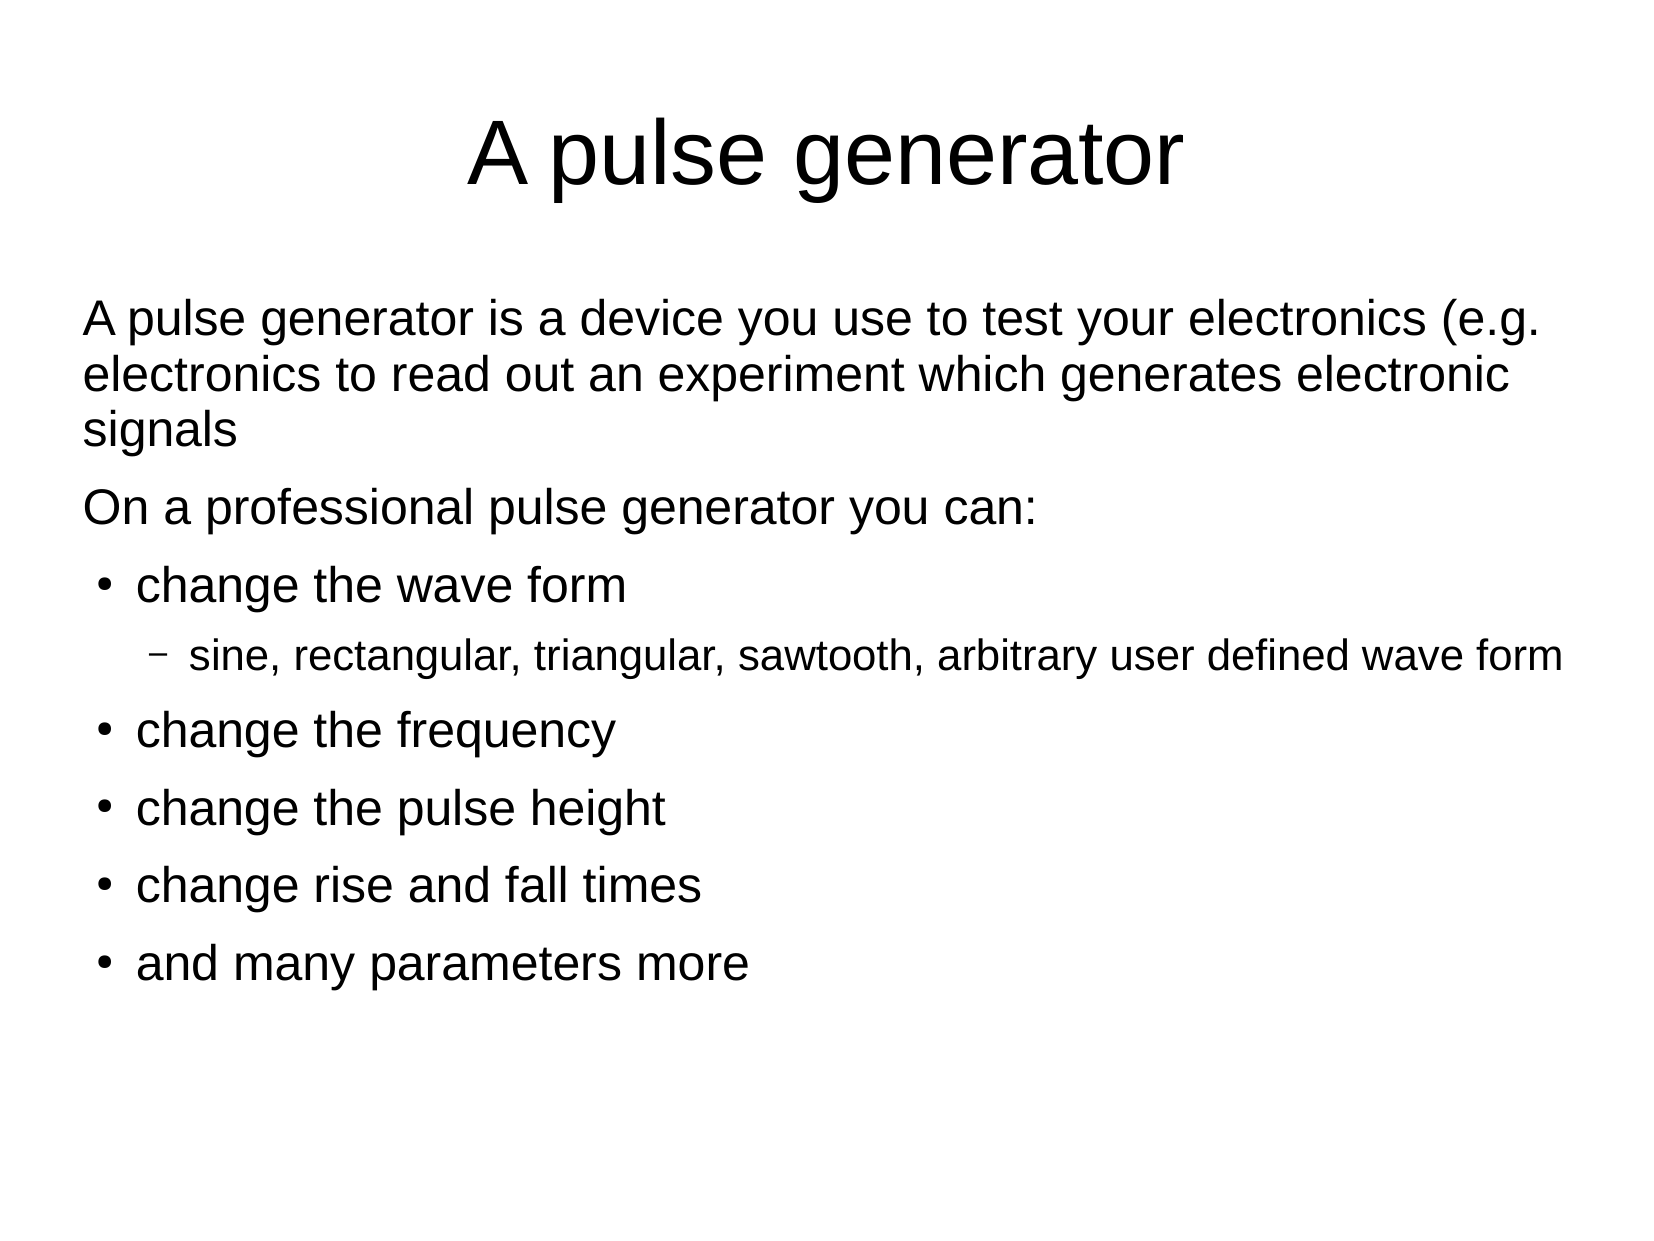

# A pulse generator
A pulse generator is a device you use to test your electronics (e.g. electronics to read out an experiment which generates electronic signals
On a professional pulse generator you can:
change the wave form
sine, rectangular, triangular, sawtooth, arbitrary user defined wave form
change the frequency
change the pulse height
change rise and fall times
and many parameters more